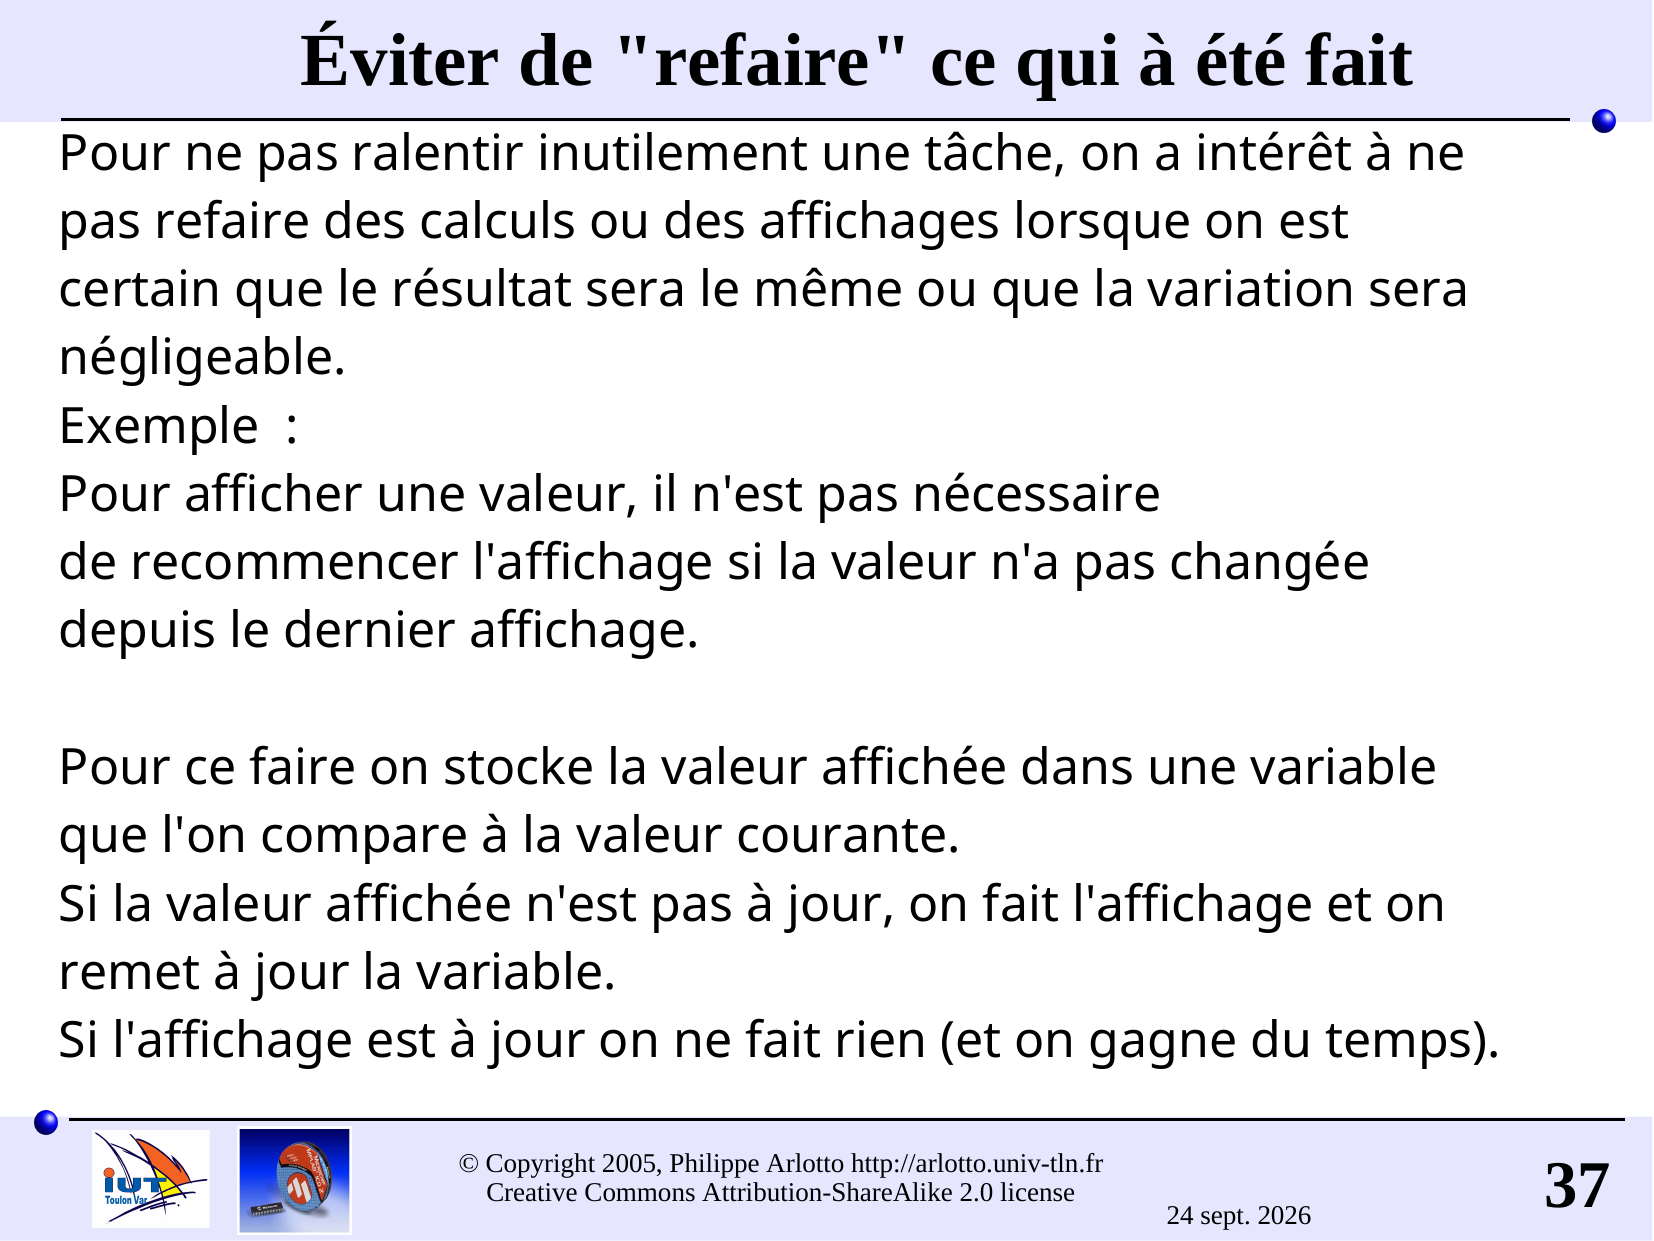

# Éviter de "refaire" ce qui à été fait
Pour ne pas ralentir inutilement une tâche, on a intérêt à ne
pas refaire des calculs ou des affichages lorsque on est
certain que le résultat sera le même ou que la variation sera
négligeable.
Exemple :
Pour afficher une valeur, il n'est pas nécessaire
de recommencer l'affichage si la valeur n'a pas changée
depuis le dernier affichage.
Pour ce faire on stocke la valeur affichée dans une variable
que l'on compare à la valeur courante.
Si la valeur affichée n'est pas à jour, on fait l'affichage et on
remet à jour la variable.
Si l'affichage est à jour on ne fait rien (et on gagne du temps).